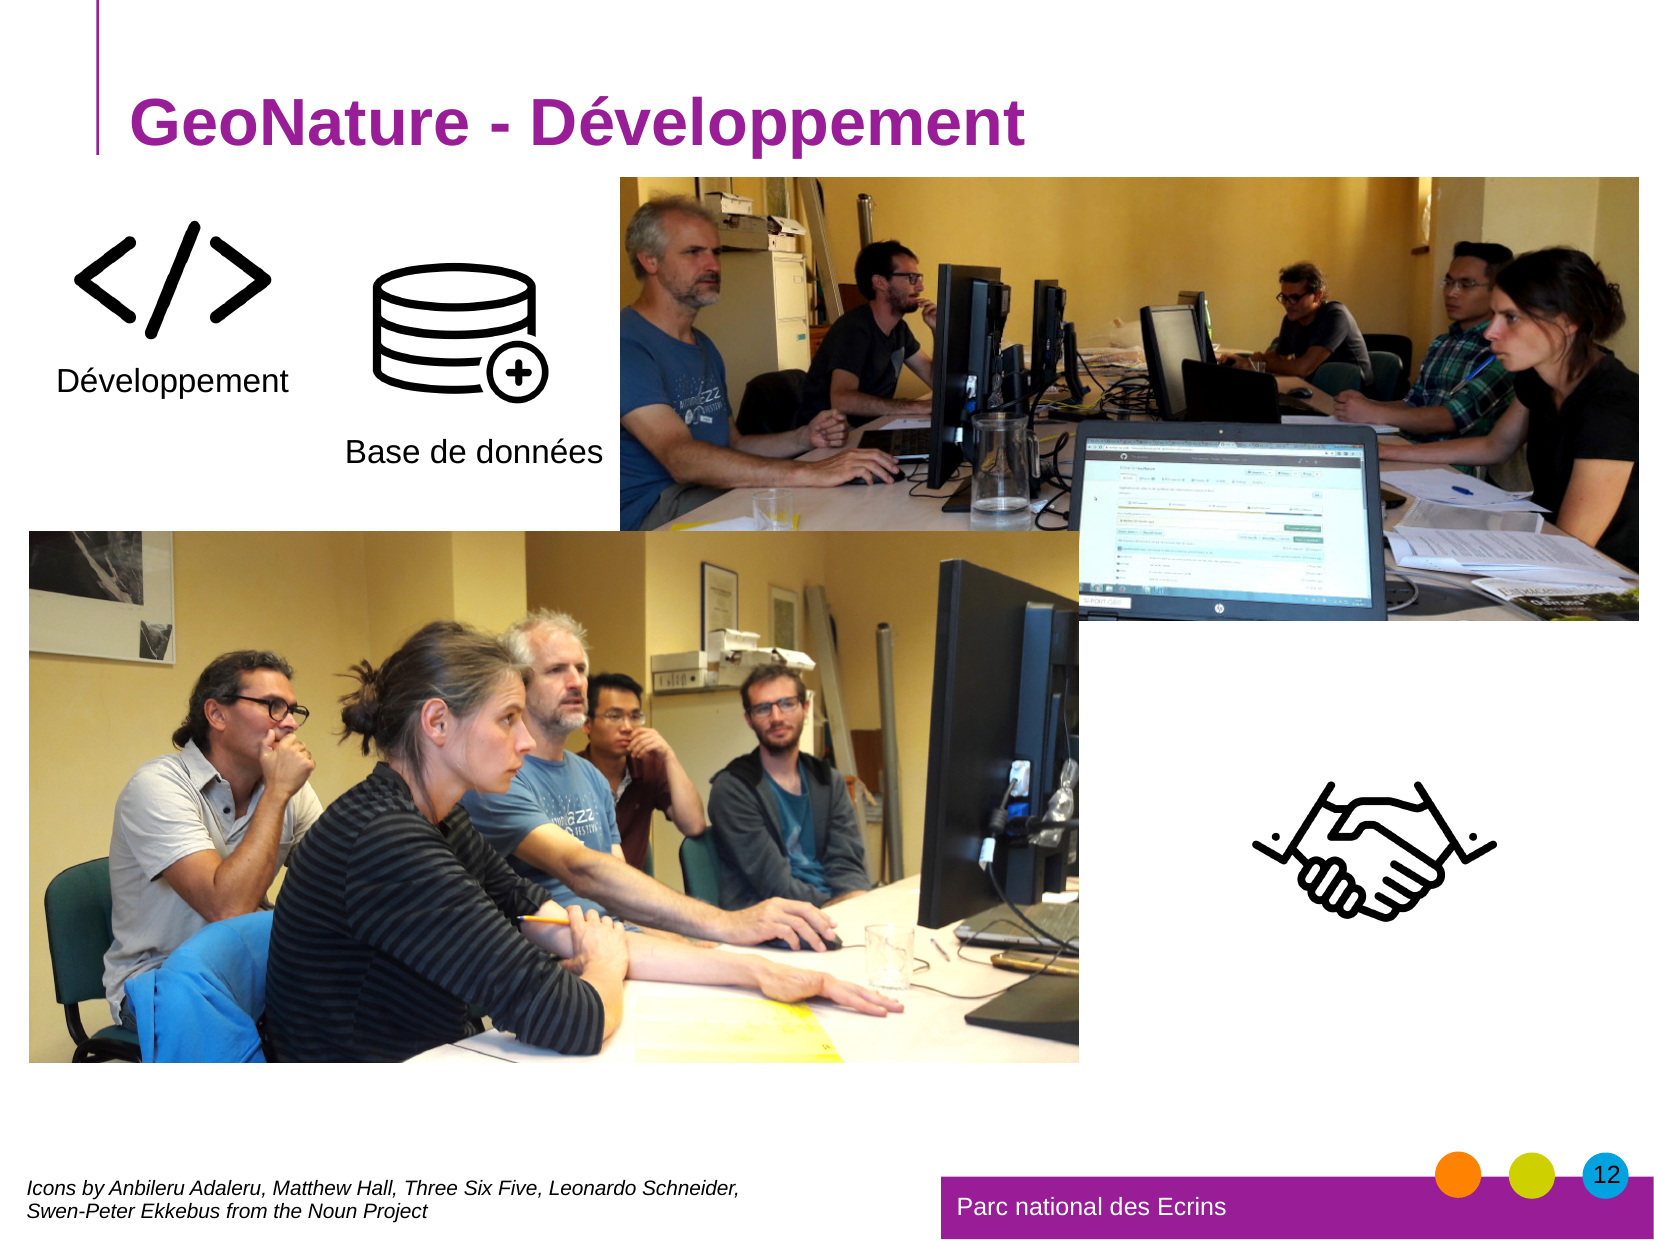

# GeoNature - Développement
Développement
Base de données
Icons by Anbileru Adaleru, Matthew Hall, Three Six Five, Leonardo Schneider,
Swen-Peter Ekkebus from the Noun Project